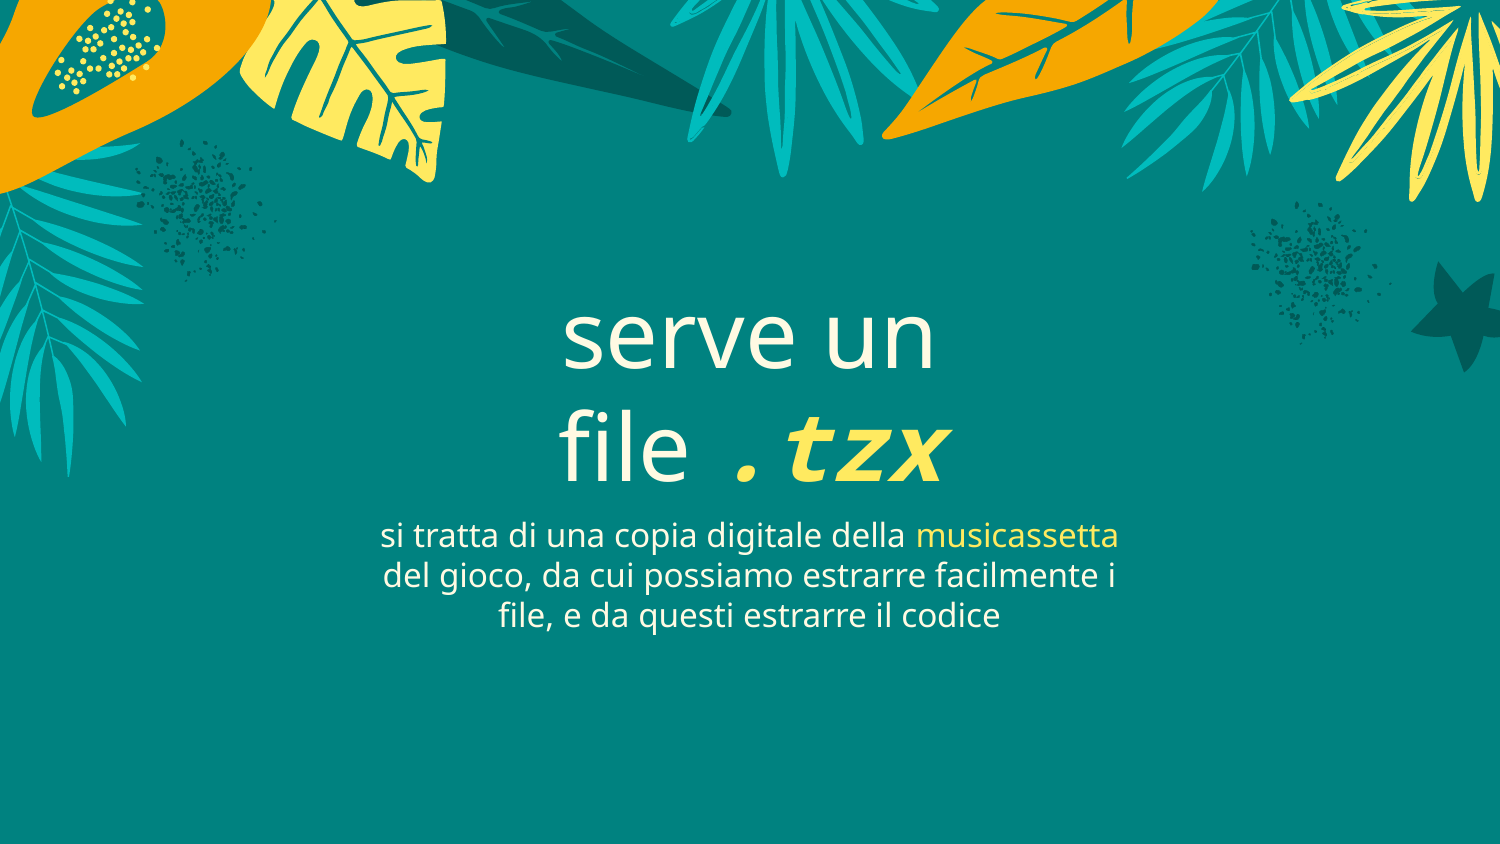

# serve un file .tzx
si tratta di una copia digitale della musicassetta del gioco, da cui possiamo estrarre facilmente i file, e da questi estrarre il codice